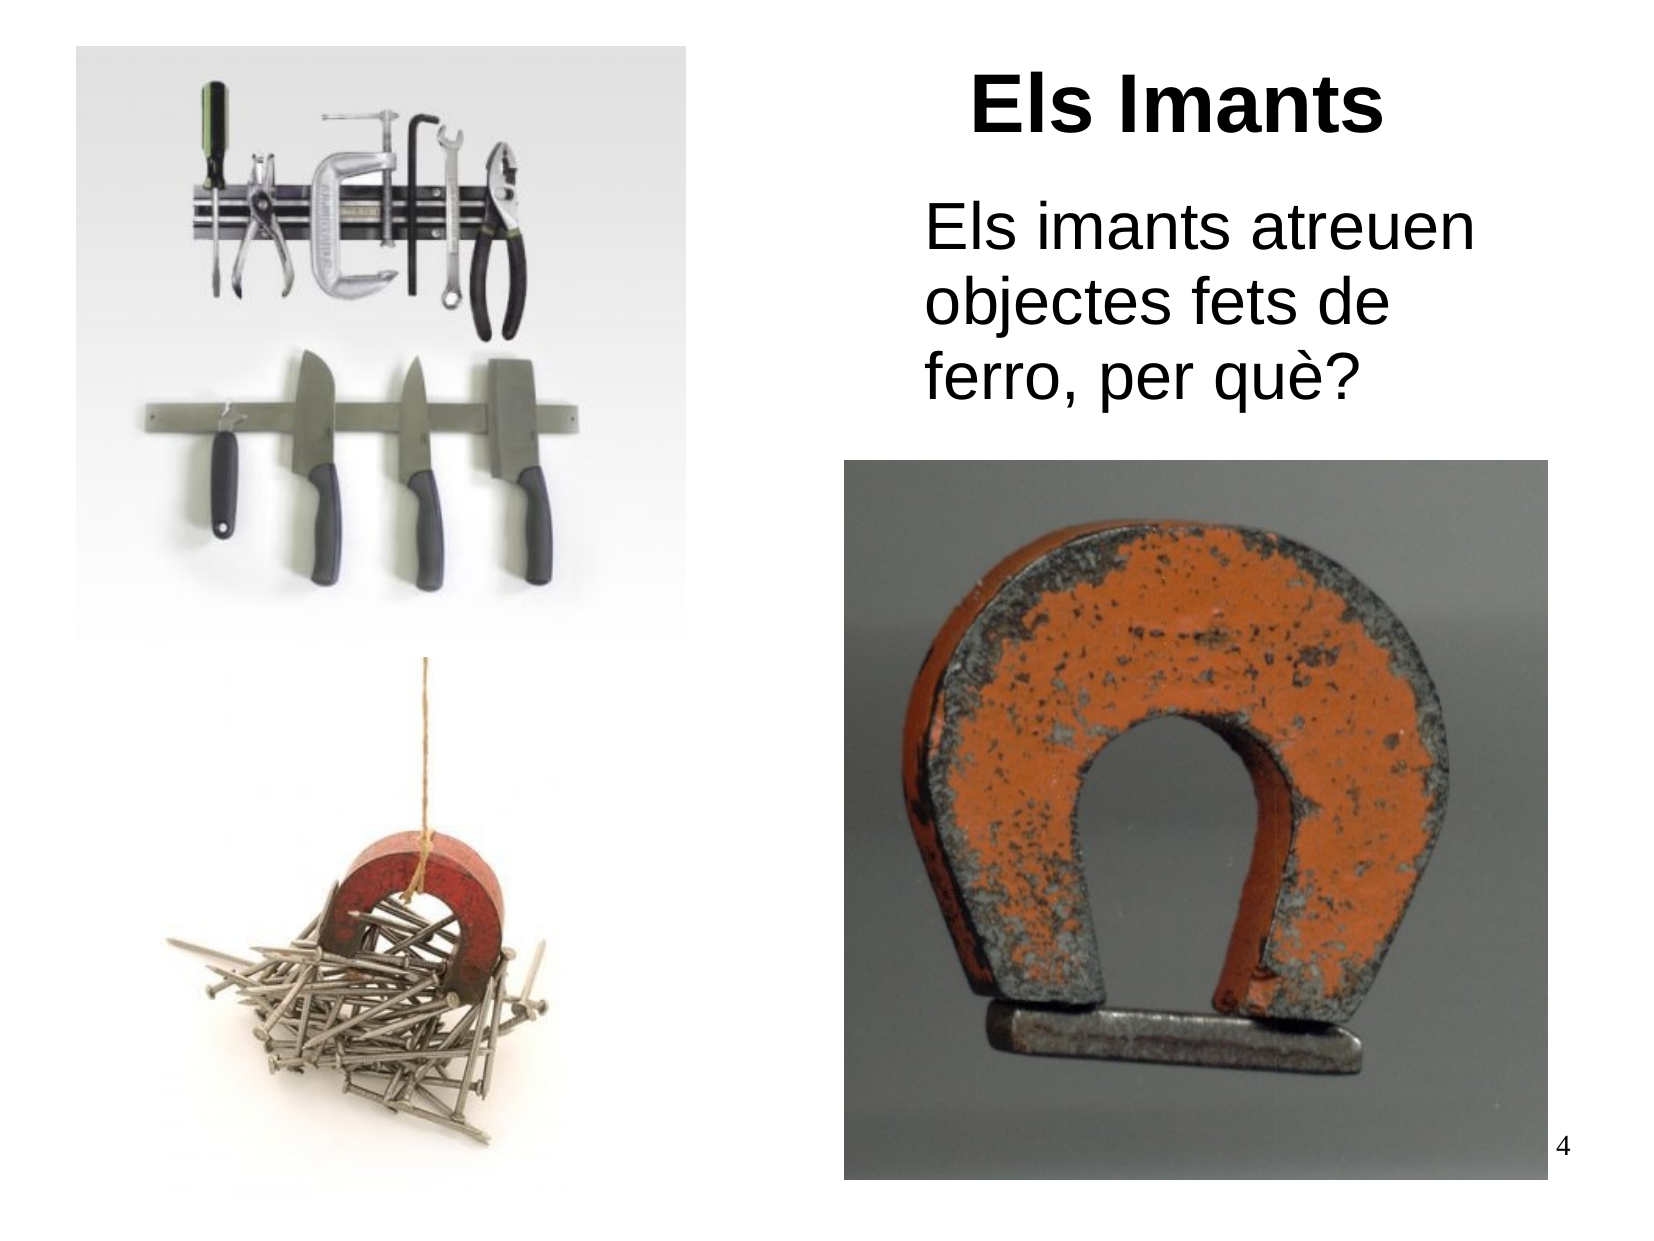

Els Imants
Els imants atreuen objectes fets de ferro, per què?
4